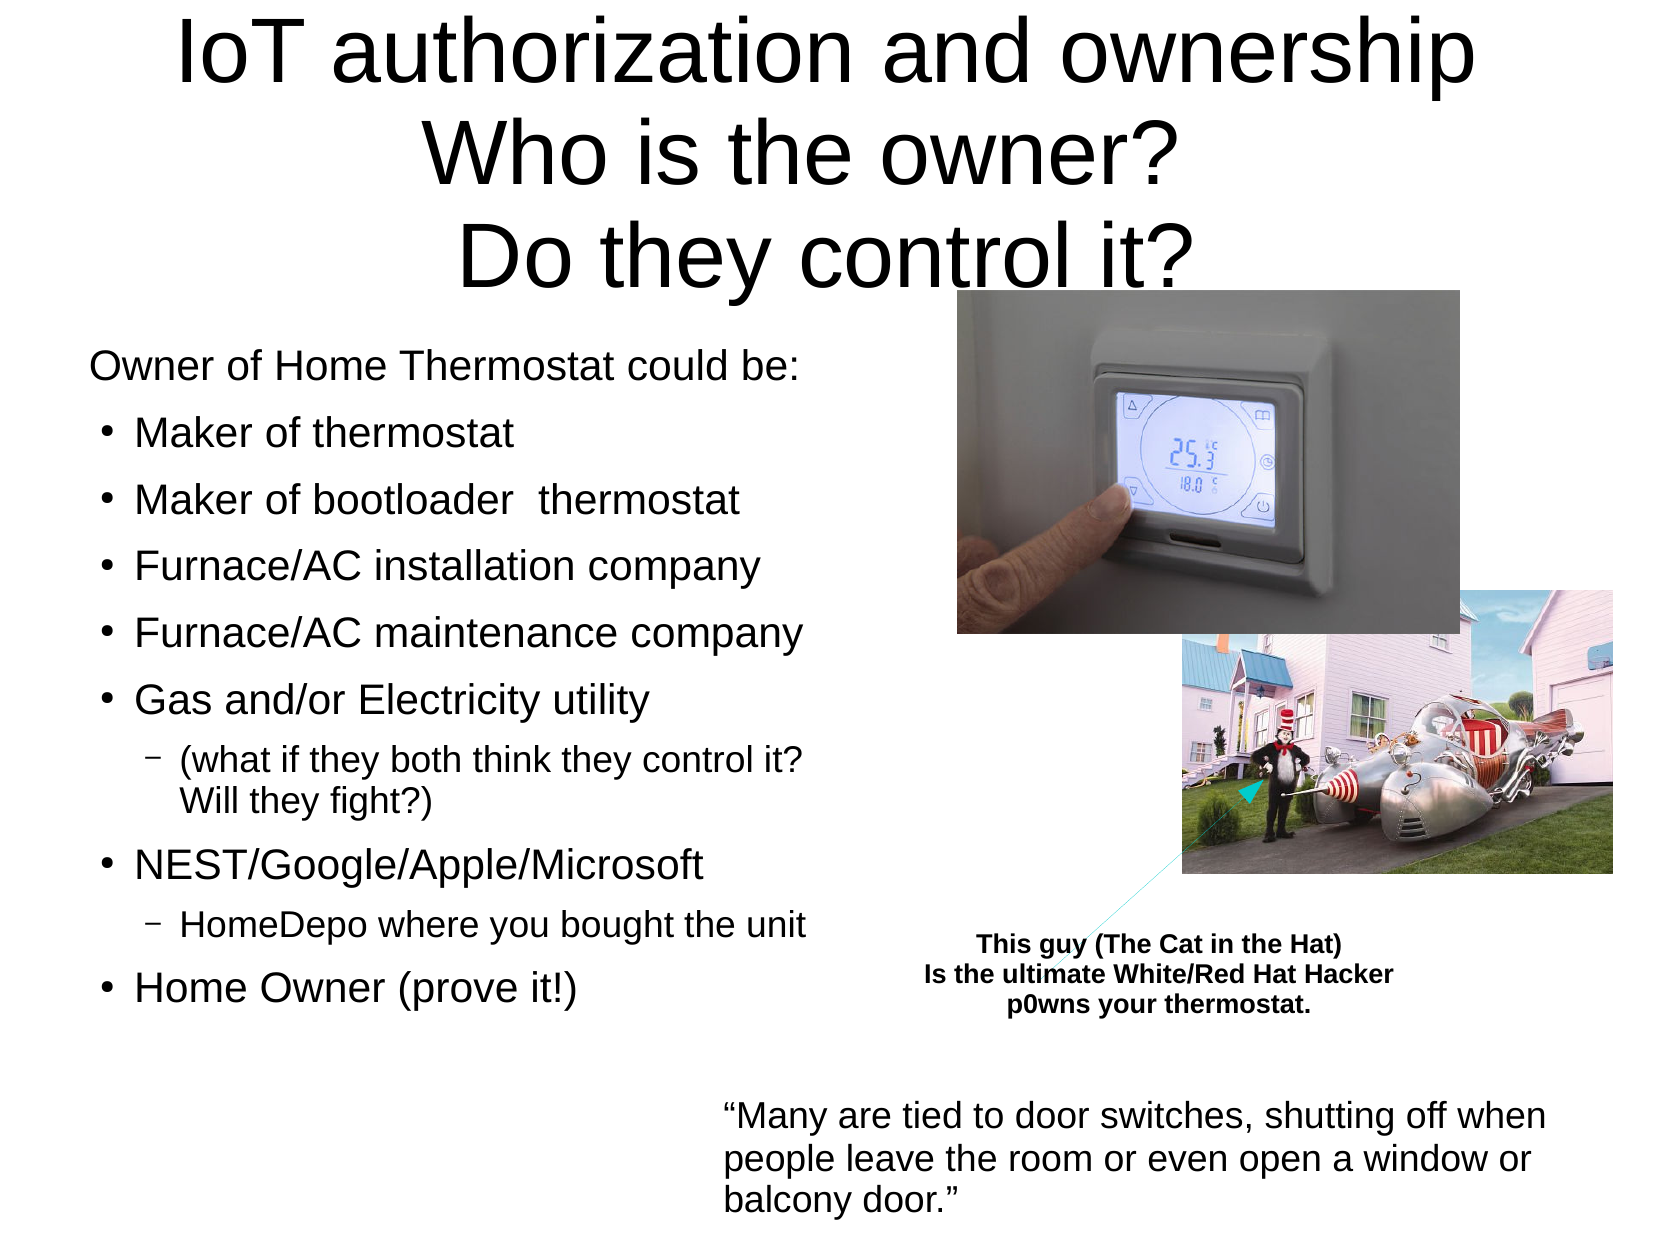

# IoT authorization and ownership Who is the owner? Do they control it?
Owner of Home Thermostat could be:
Maker of thermostat
Maker of bootloader thermostat
Furnace/AC installation company
Furnace/AC maintenance company
Gas and/or Electricity utility
(what if they both think they control it? Will they fight?)
NEST/Google/Apple/Microsoft
HomeDepo where you bought the unit
Home Owner (prove it!)
This guy (The Cat in the Hat)
Is the ultimate White/Red Hat Hacker
p0wns your thermostat.
“Many are tied to door switches, shutting off when people leave the room or even open a window or balcony door.”